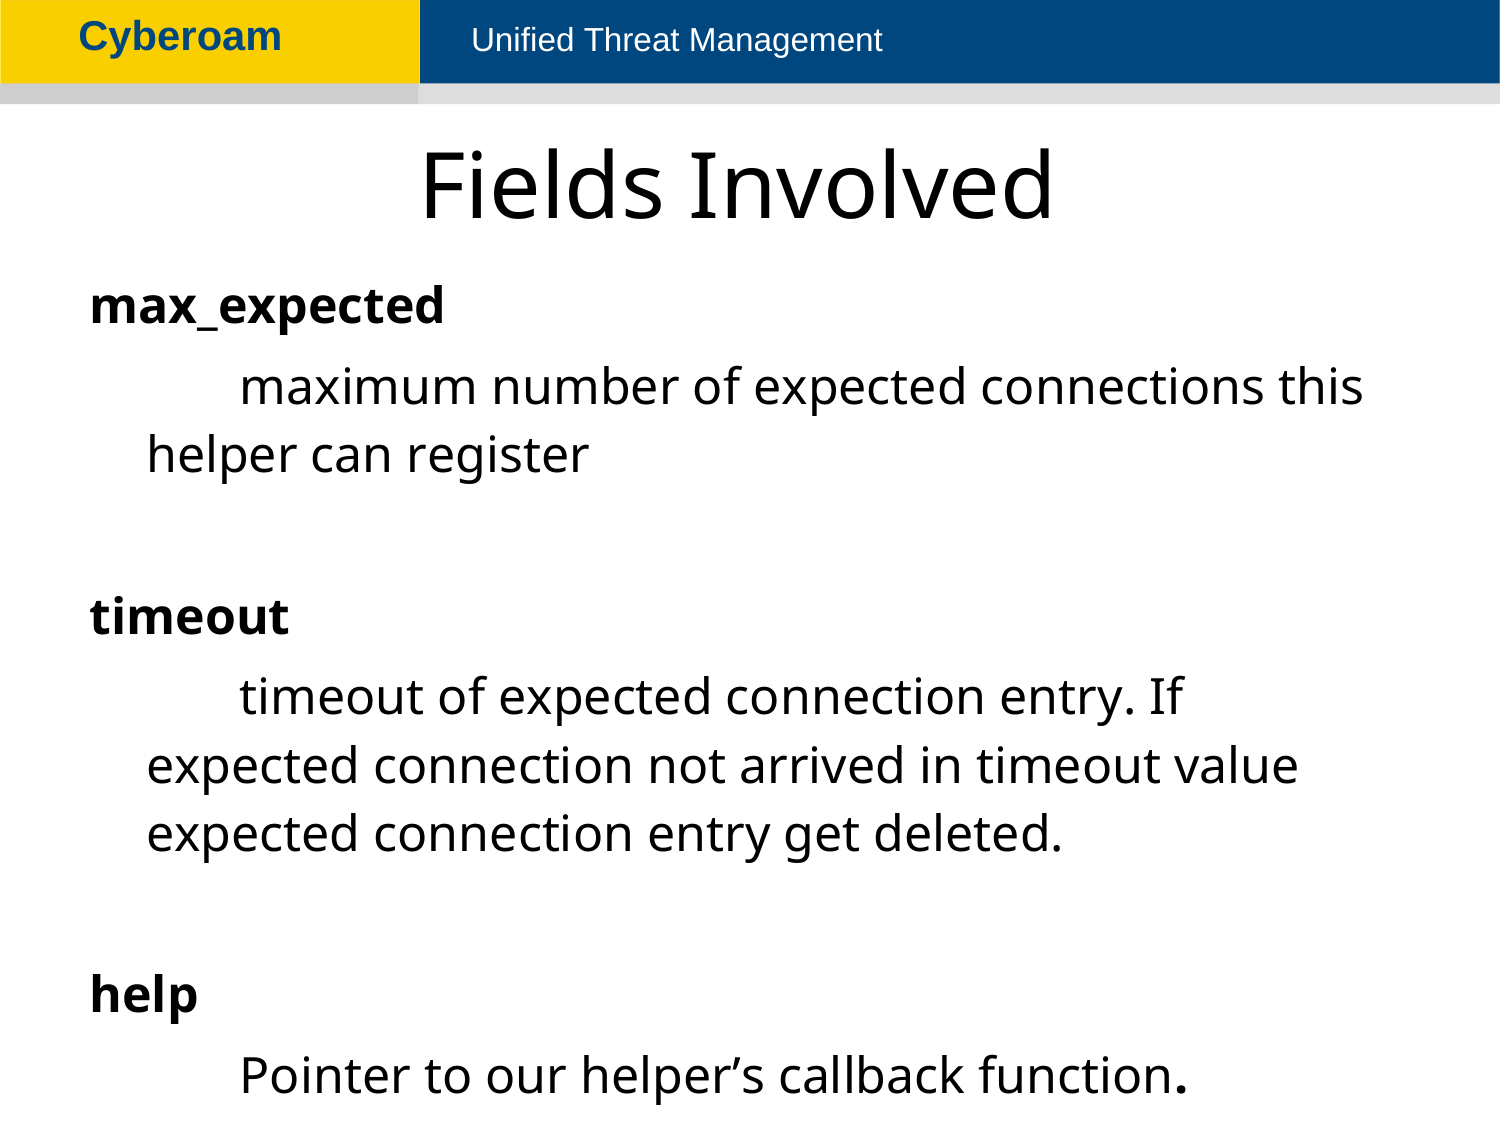

# Fields Involved
max_expected
		maximum number of expected connections this helper can register
timeout
		timeout of expected connection entry. If expected connection not arrived in timeout value expected connection entry get deleted.
help
		Pointer to our helper’s callback function.